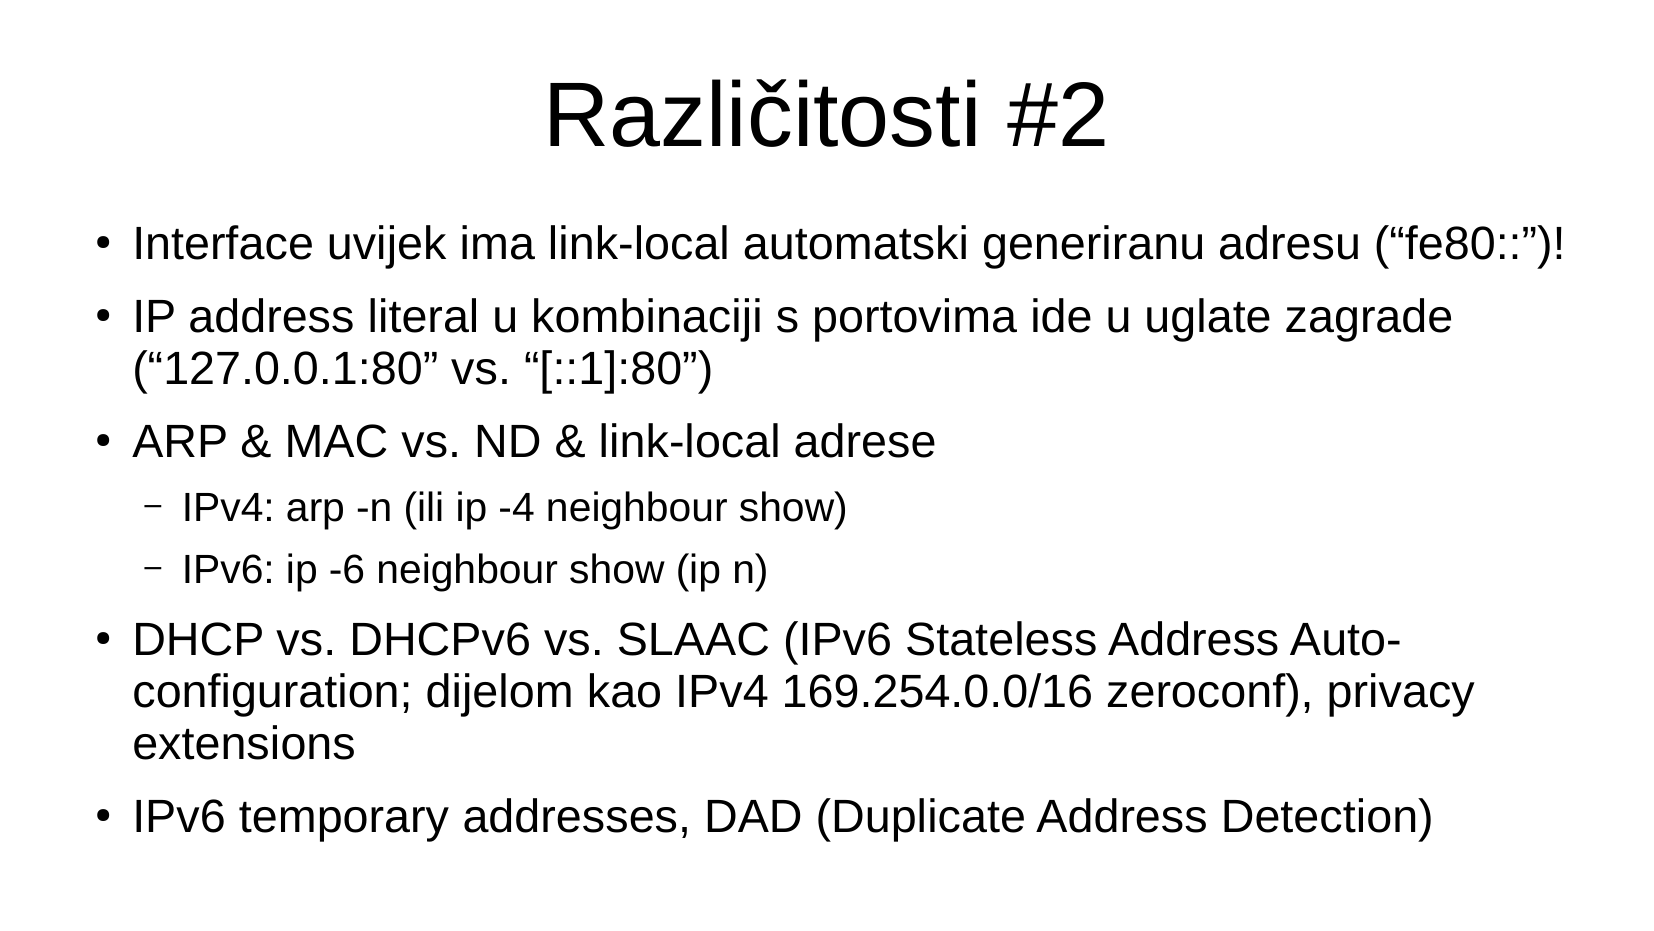

# Različitosti #2
Interface uvijek ima link-local automatski generiranu adresu (“fe80::”)!
IP address literal u kombinaciji s portovima ide u uglate zagrade (“127.0.0.1:80” vs. “[::1]:80”)
ARP & MAC vs. ND & link-local adrese
IPv4: arp -n (ili ip -4 neighbour show)
IPv6: ip -6 neighbour show (ip n)
DHCP vs. DHCPv6 vs. SLAAC (IPv6 Stateless Address Auto-configuration; dijelom kao IPv4 169.254.0.0/16 zeroconf), privacy extensions
IPv6 temporary addresses, DAD (Duplicate Address Detection)